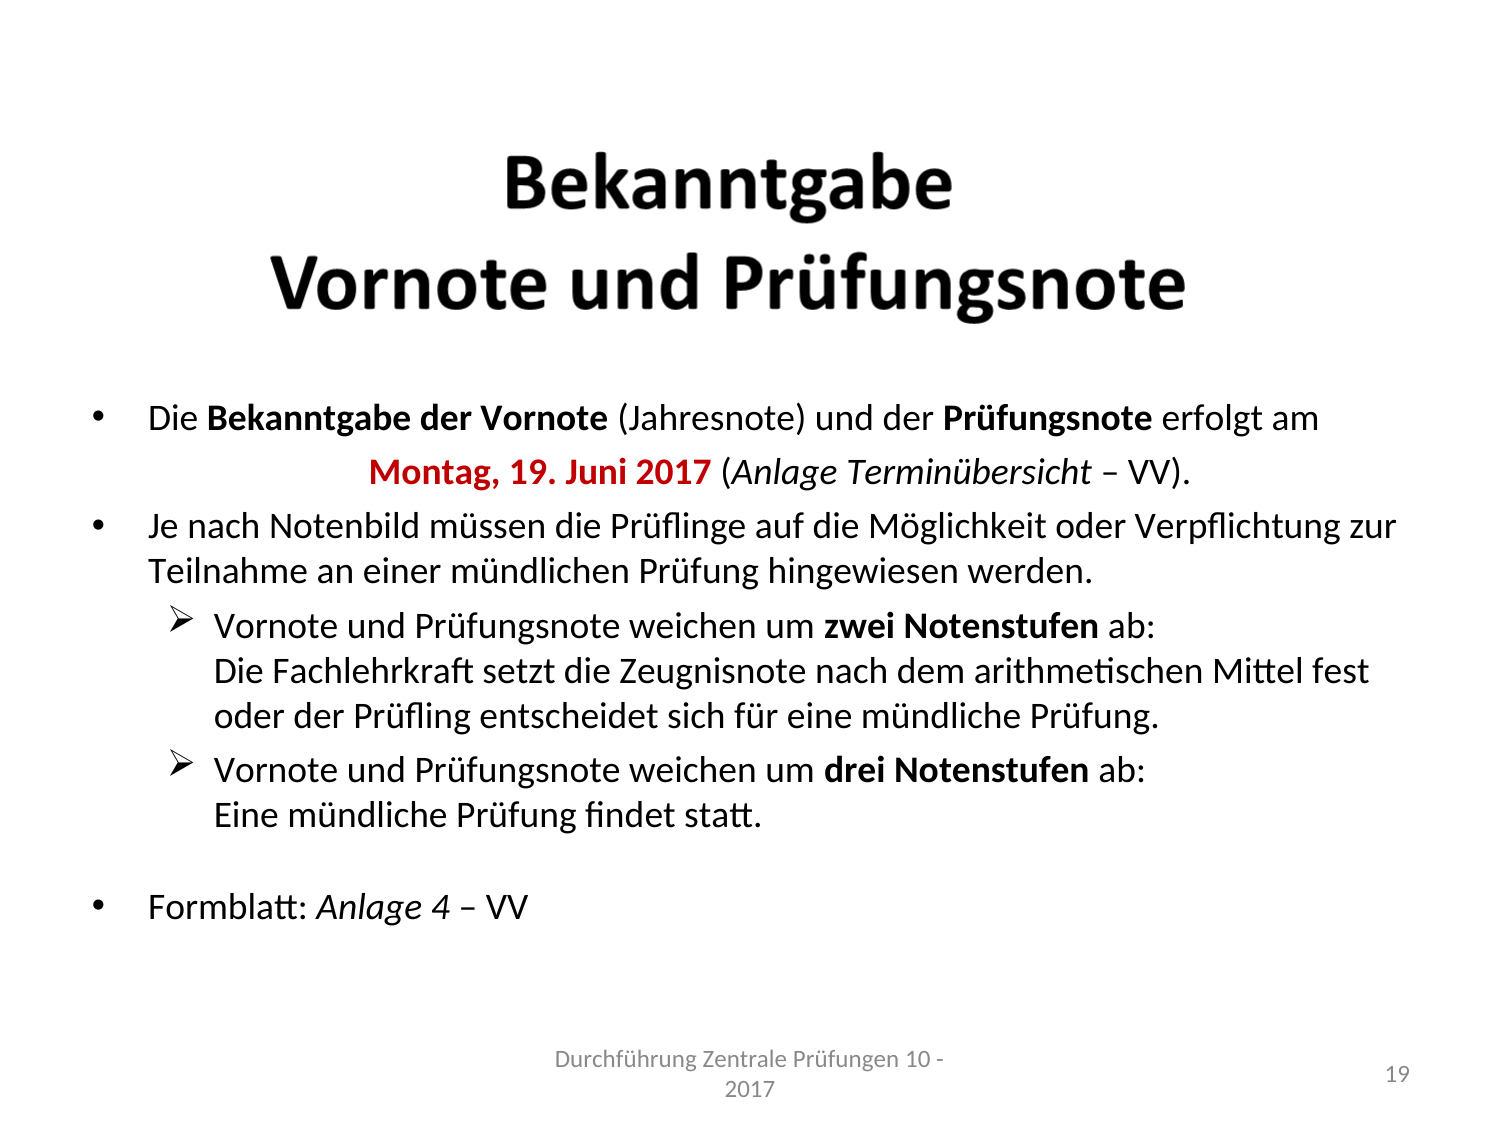

# Die Bekanntgabe der Vornote (Jahresnote) und der Prüfungsnote erfolgt am
	Montag, 19. Juni 2017 (Anlage Terminübersicht – VV).
Je nach Notenbild müssen die Prüflinge auf die Möglichkeit oder Verpflichtung zur Teilnahme an einer mündlichen Prüfung hingewiesen werden.
Vornote und Prüfungsnote weichen um zwei Notenstufen ab: Die Fachlehrkraft setzt die Zeugnisnote nach dem arithmetischen Mittel fest oder der Prüfling entscheidet sich für eine mündliche Prüfung.
Vornote und Prüfungsnote weichen um drei Notenstufen ab: Eine mündliche Prüfung findet statt.
Formblatt: Anlage 4 – VV
Durchführung Zentrale Prüfungen 10 - 2017